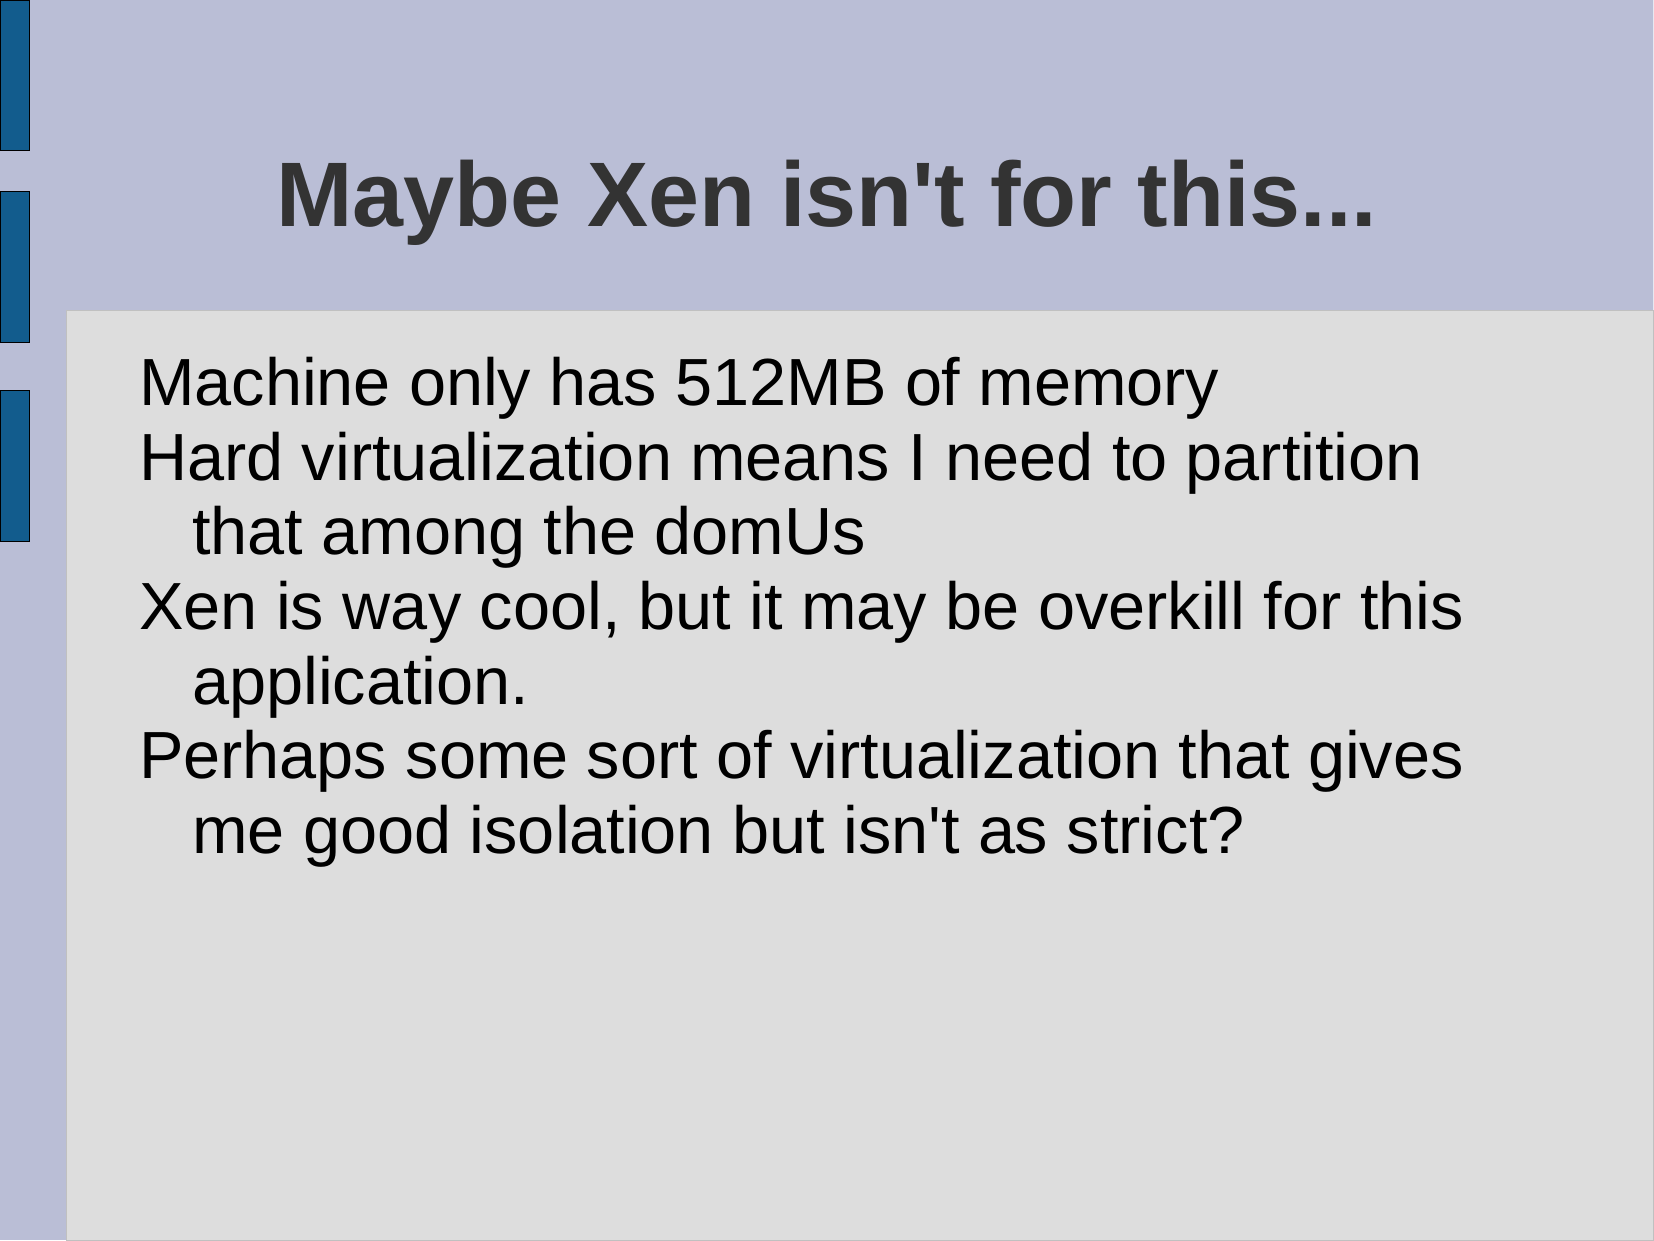

# Maybe Xen isn't for this...
Machine only has 512MB of memory
Hard virtualization means I need to partition that among the domUs
Xen is way cool, but it may be overkill for this application.
Perhaps some sort of virtualization that gives me good isolation but isn't as strict?